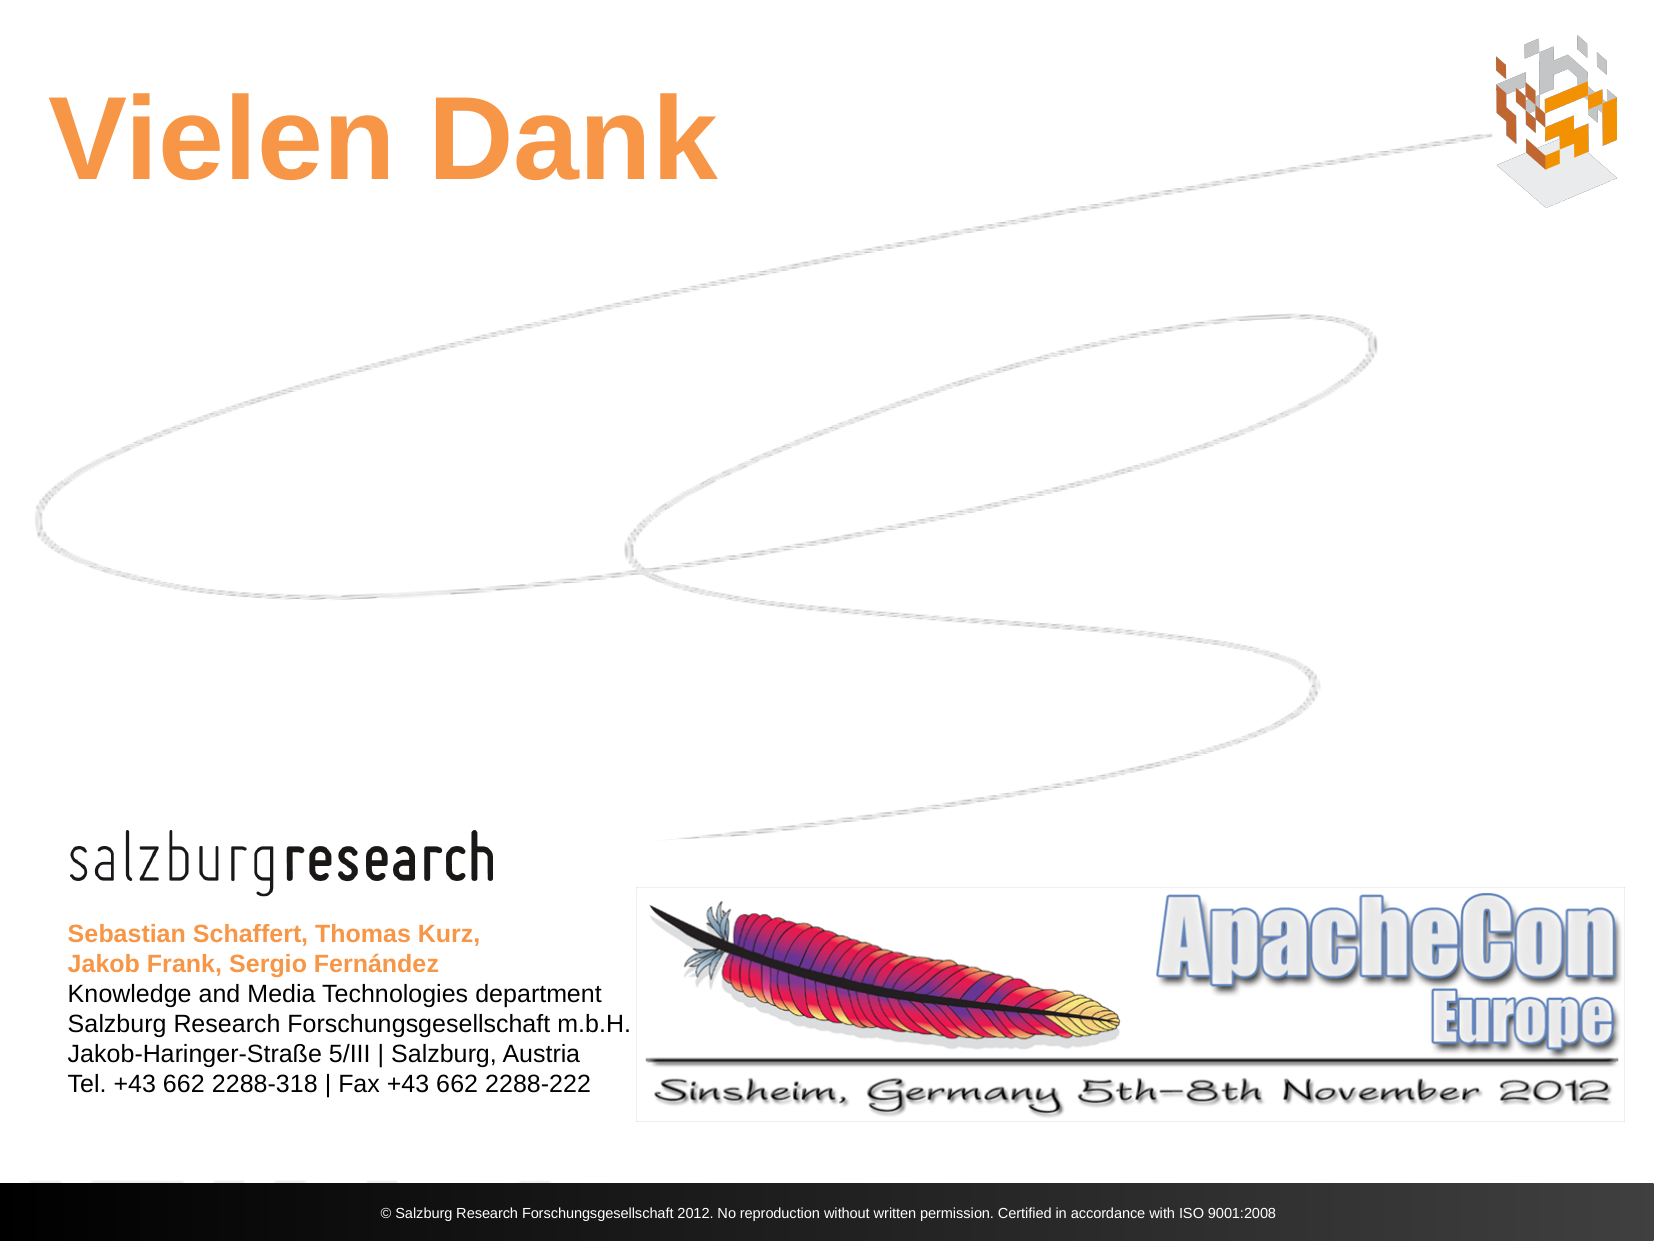

Vielen Dank
Sebastian Schaffert, Thomas Kurz,
Jakob Frank, Sergio Fernández
Knowledge and Media Technologies department
Salzburg Research Forschungsgesellschaft m.b.H.
Jakob-Haringer-Straße 5/III | Salzburg, Austria
Tel. +43 662 2288-318 | Fax +43 662 2288-222
# © Salzburg Research Forschungsgesellschaft 2012. No reproduction without written permission. Certified in accordance with ISO 9001:2008